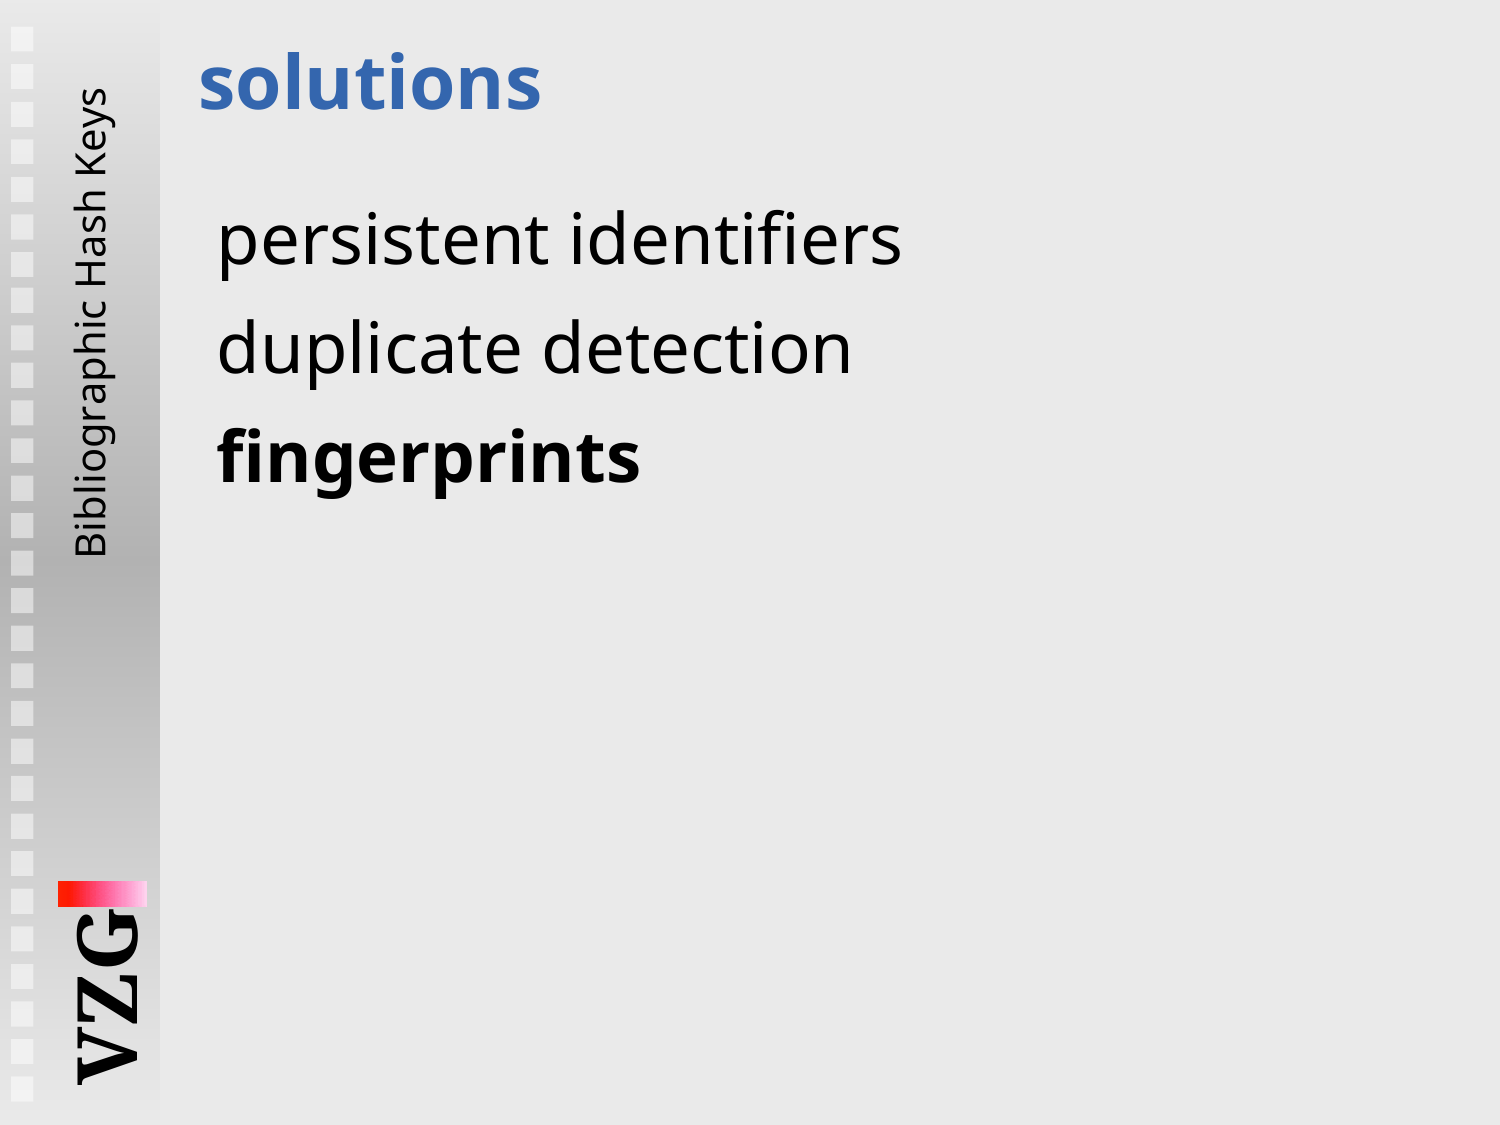

# solutions
 persistent identifiers
 duplicate detection
 fingerprints